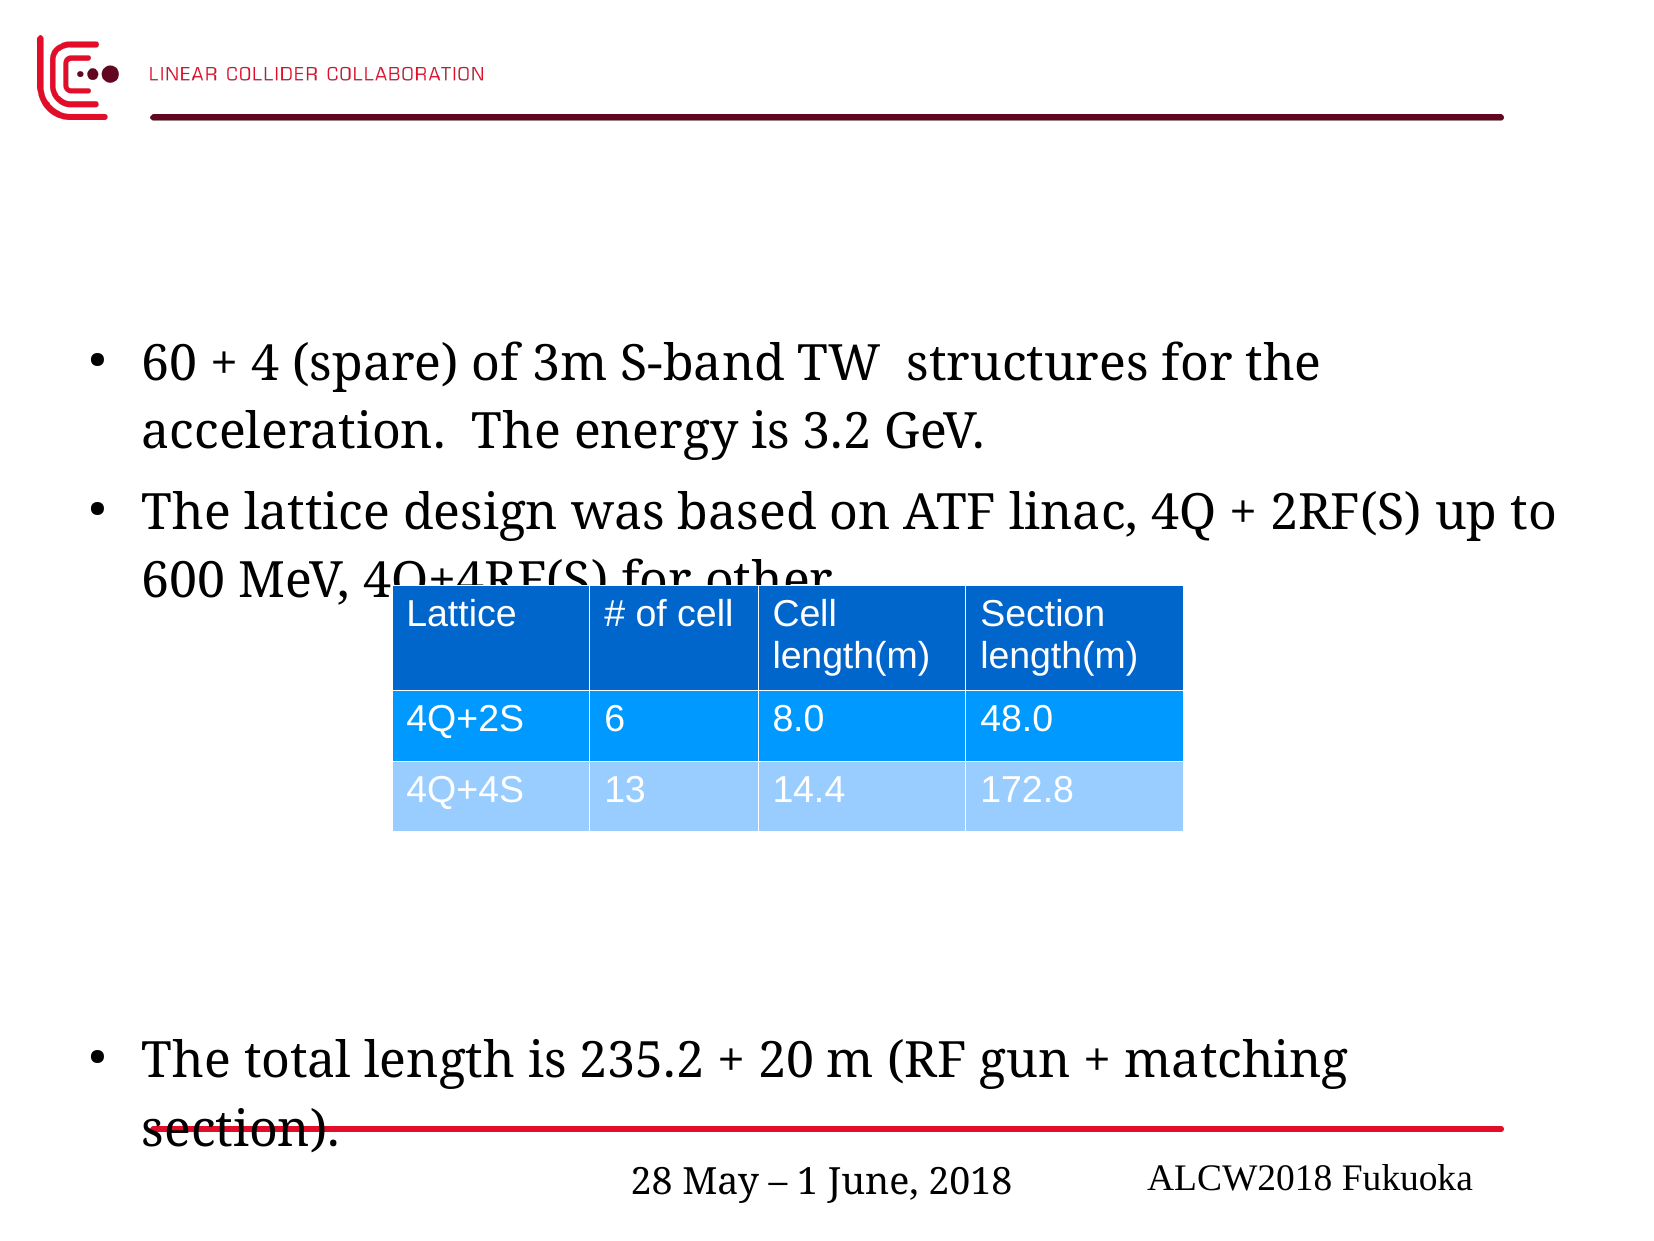

# 60 + 4 (spare) of 3m S-band TW structures for the acceleration. The energy is 3.2 GeV.
The lattice design was based on ATF linac, 4Q + 2RF(S) up to 600 MeV, 4Q+4RF(S) for other.
The total length is 235.2 + 20 m (RF gun + matching section).
| Lattice | # of cell | Cell length(m) | Section length(m) |
| --- | --- | --- | --- |
| 4Q+2S | 6 | 8.0 | 48.0 |
| 4Q+4S | 13 | 14.4 | 172.8 |